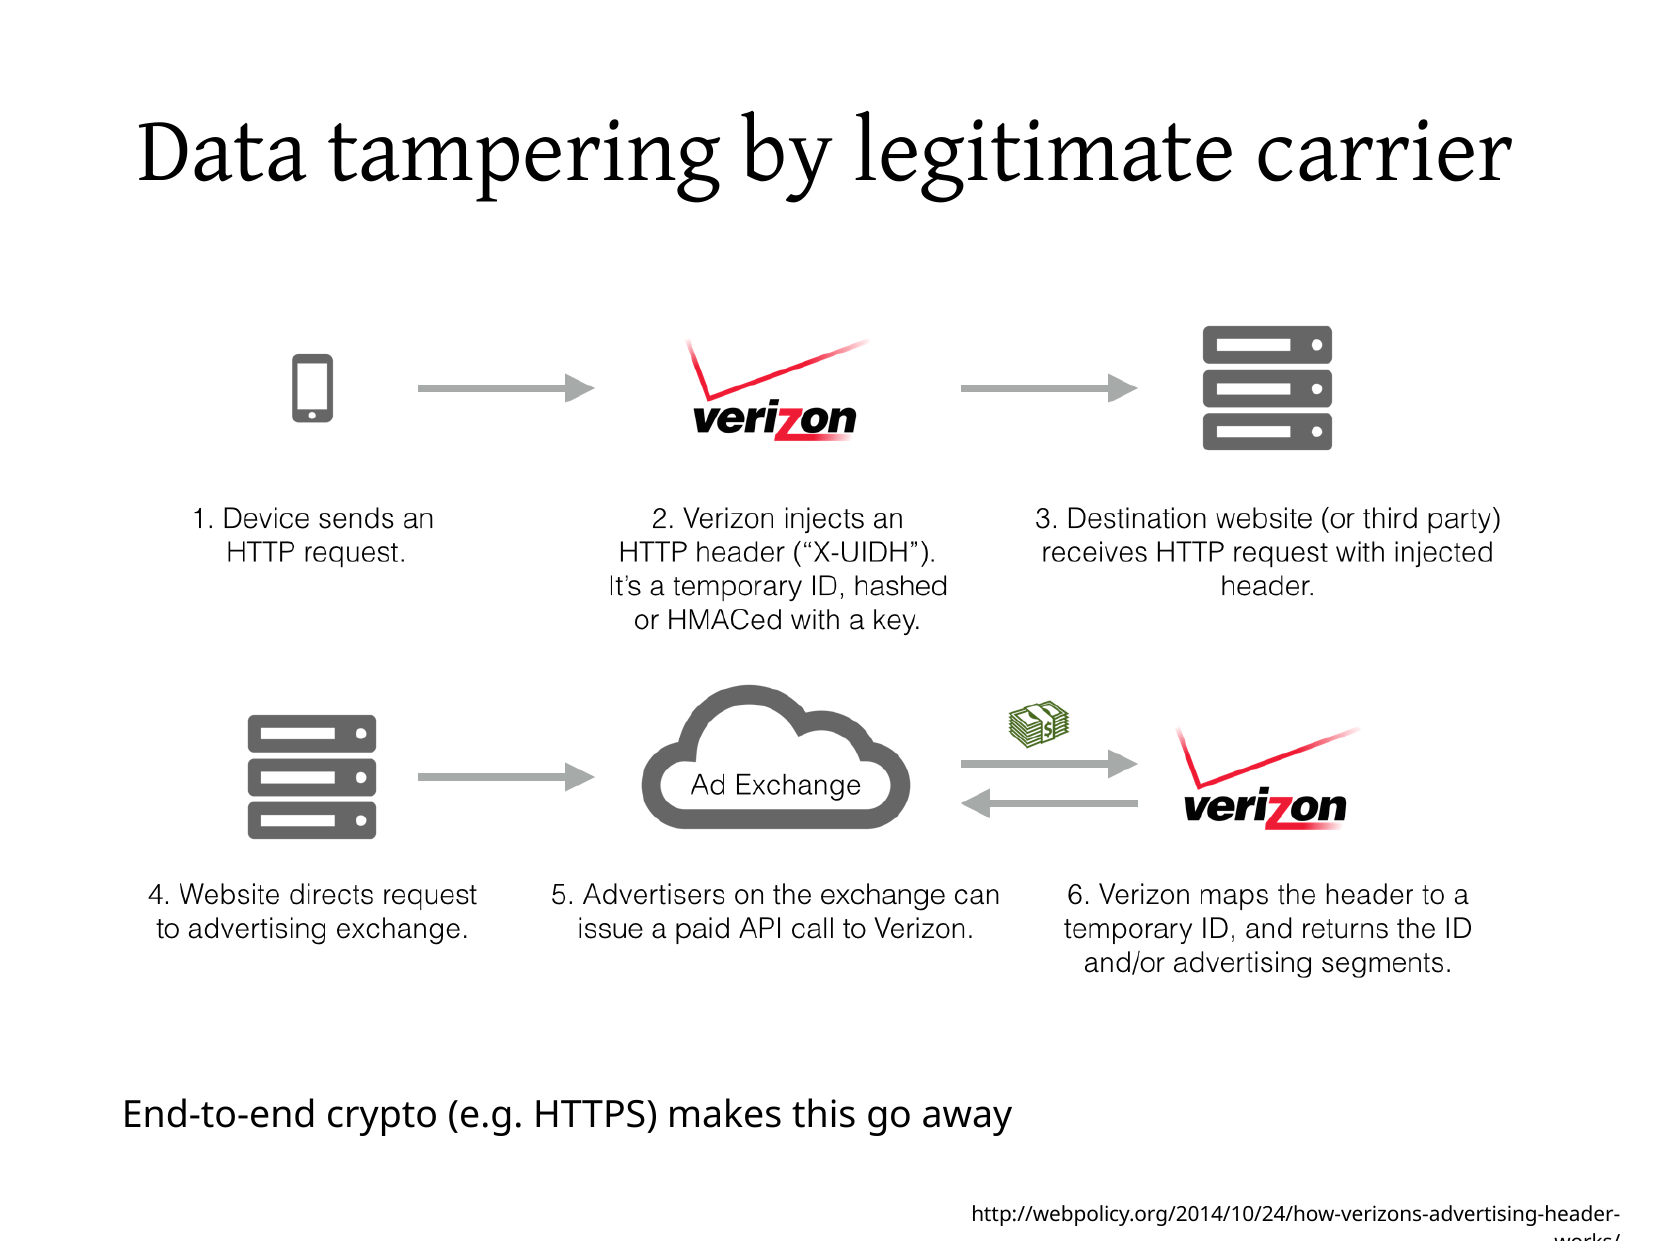

# Data tampering by legitimate carrier
End-to-end crypto (e.g. HTTPS) makes this go away
http://webpolicy.org/2014/10/24/how-verizons-advertising-header-works/